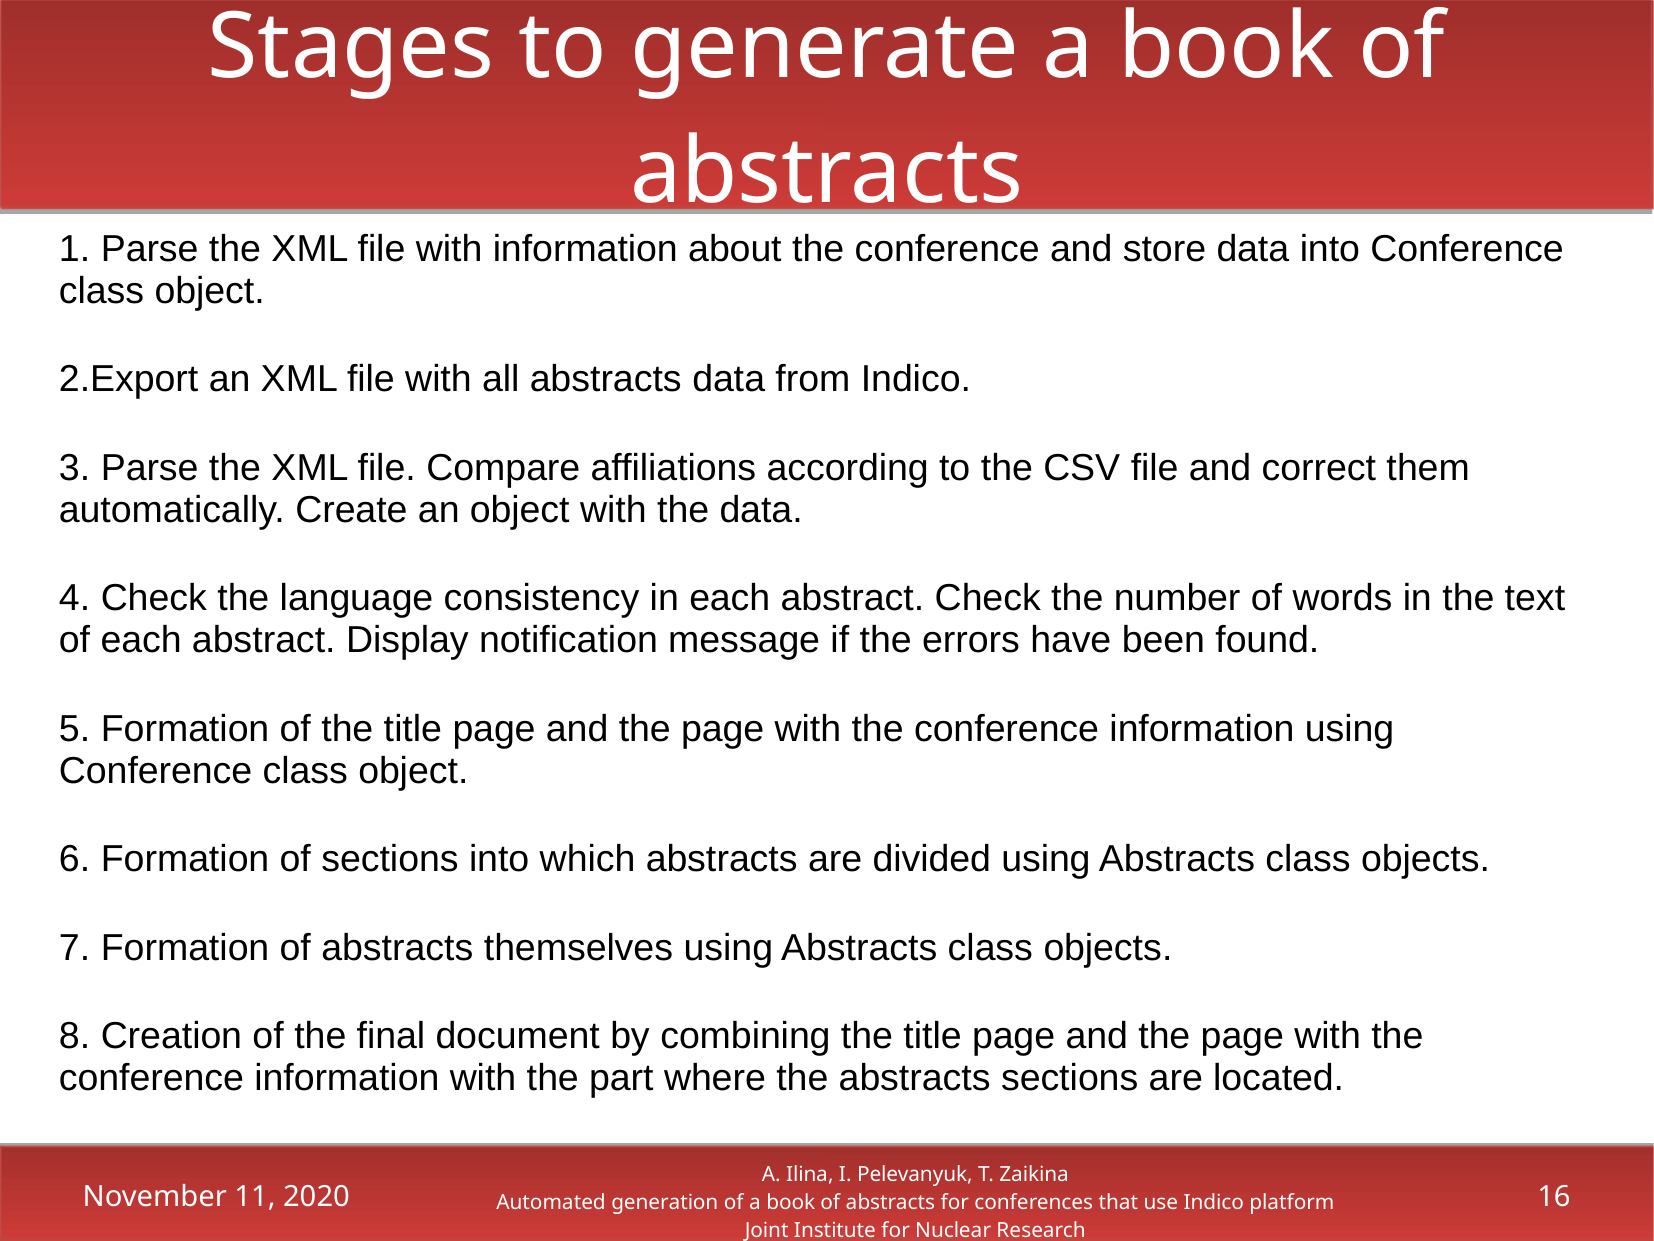

# Stages to generate a book of abstracts
 Parse the XML file with information about the conference and store data into Conference class object.
Export an XML file with all abstracts data from Indico.​
 Parse the XML file. Compare affiliations according to the CSV file and correct them automatically. Create an object with the data.​
 Check the language consistency in each abstract. Check the number of words in the text of each abstract. Display notification message if the errors have been found.​
 Formation of the title page and the page with the conference information using Conference class object.​
 Formation of sections into which abstracts are divided using Abstracts class objects.​
 Formation of abstracts themselves using Abstracts class objects.​
 Creation of the final document by combining the title page and the page with the conference information with the part where the abstracts sections are located.​
A. Ilina, I. Pelevanyuk, T. Zaikina
Automated generation of a book of abstracts for conferences that use Indico platform
Joint Institute for Nuclear Research
November 11, 2020
16